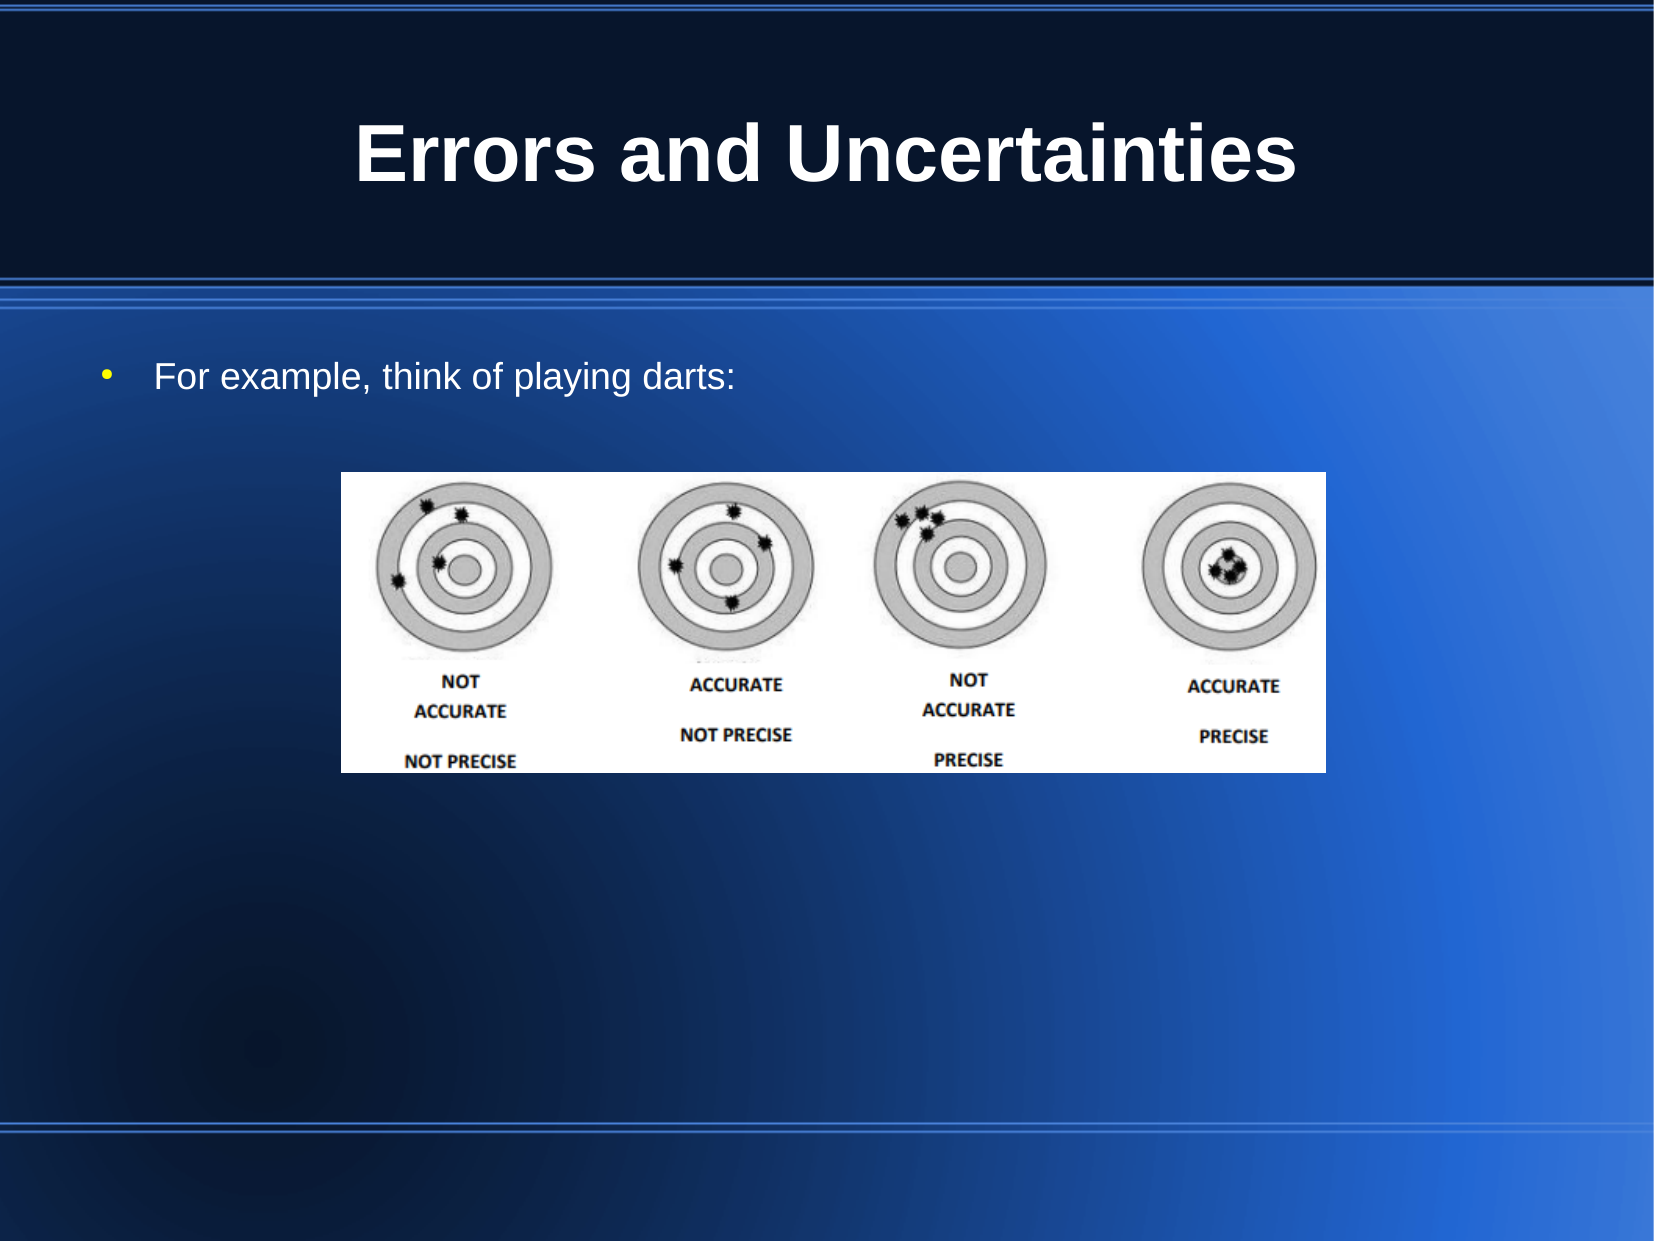

# Errors and Uncertainties
For example, think of playing darts: